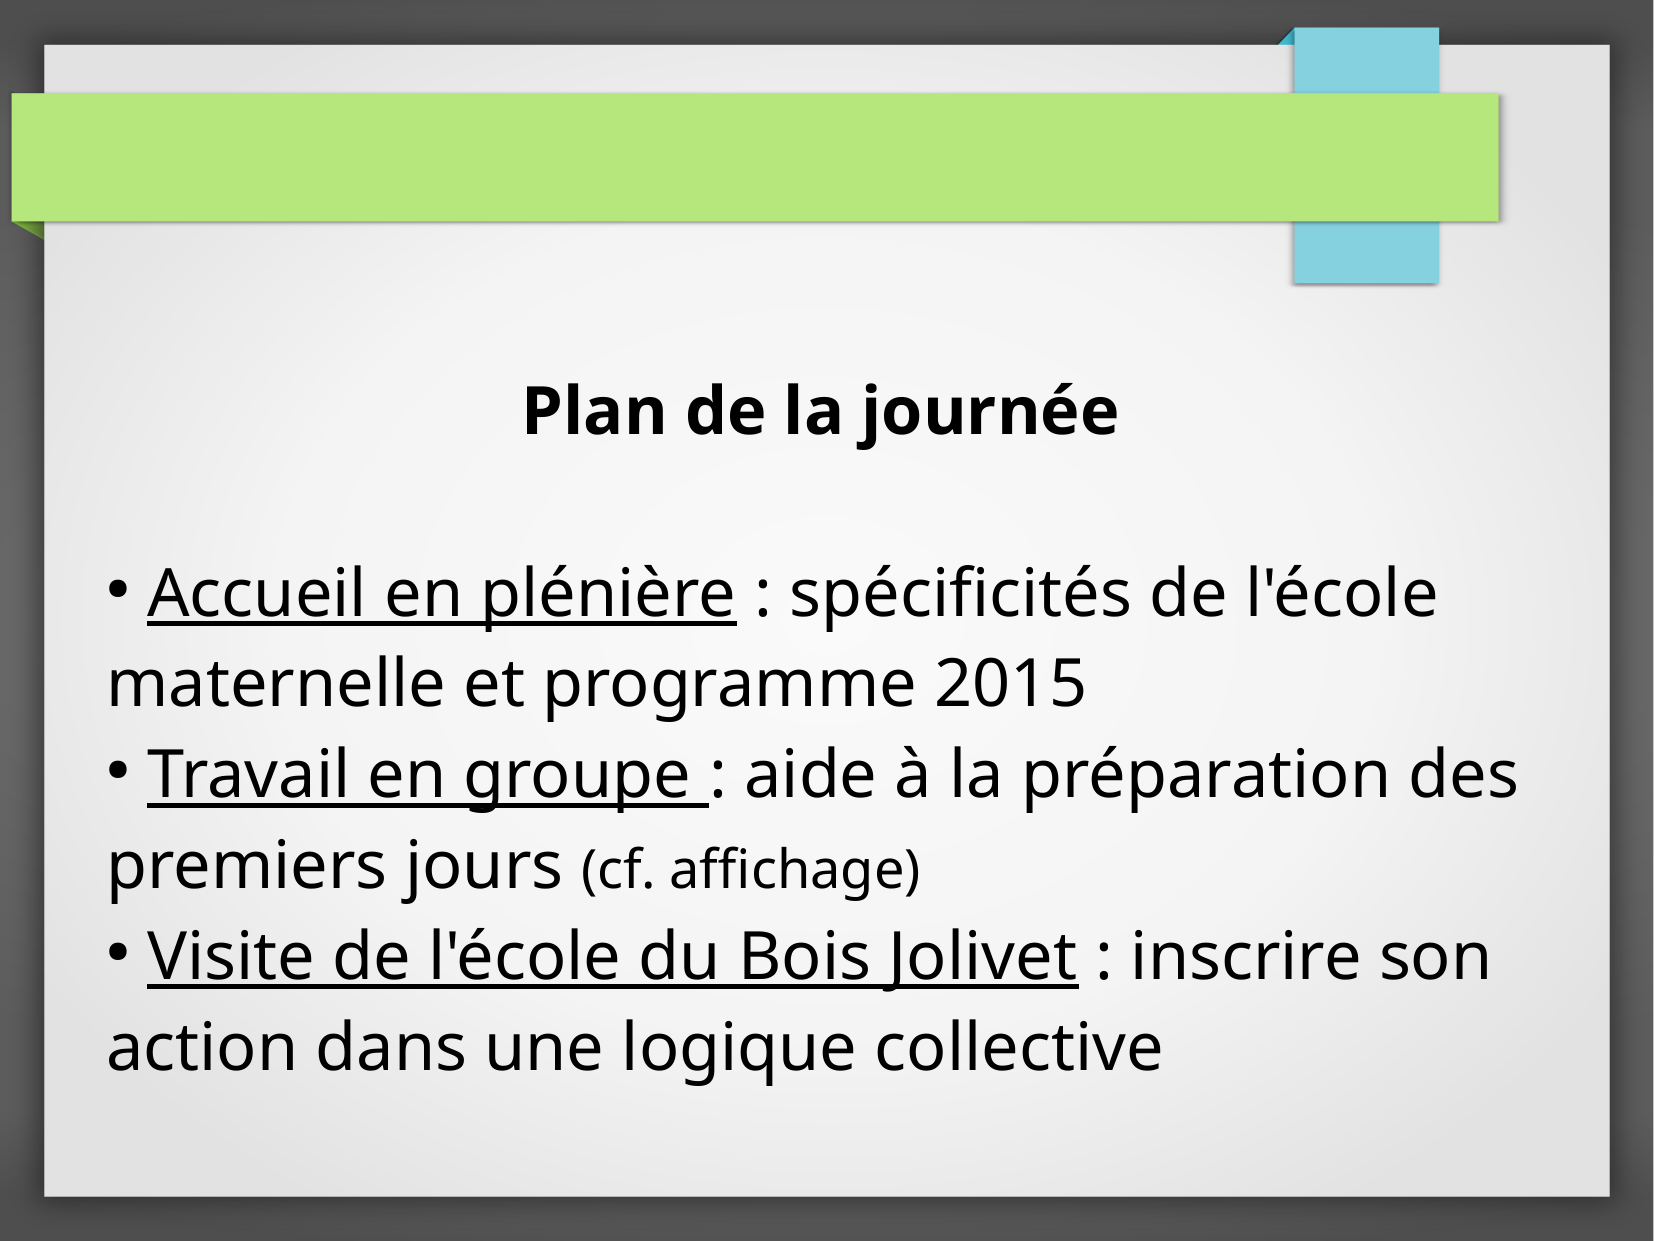

# Plan de la journée
 Accueil en plénière : spécificités de l'école maternelle et programme 2015
 Travail en groupe : aide à la préparation des premiers jours (cf. affichage)
 Visite de l'école du Bois Jolivet : inscrire son action dans une logique collective